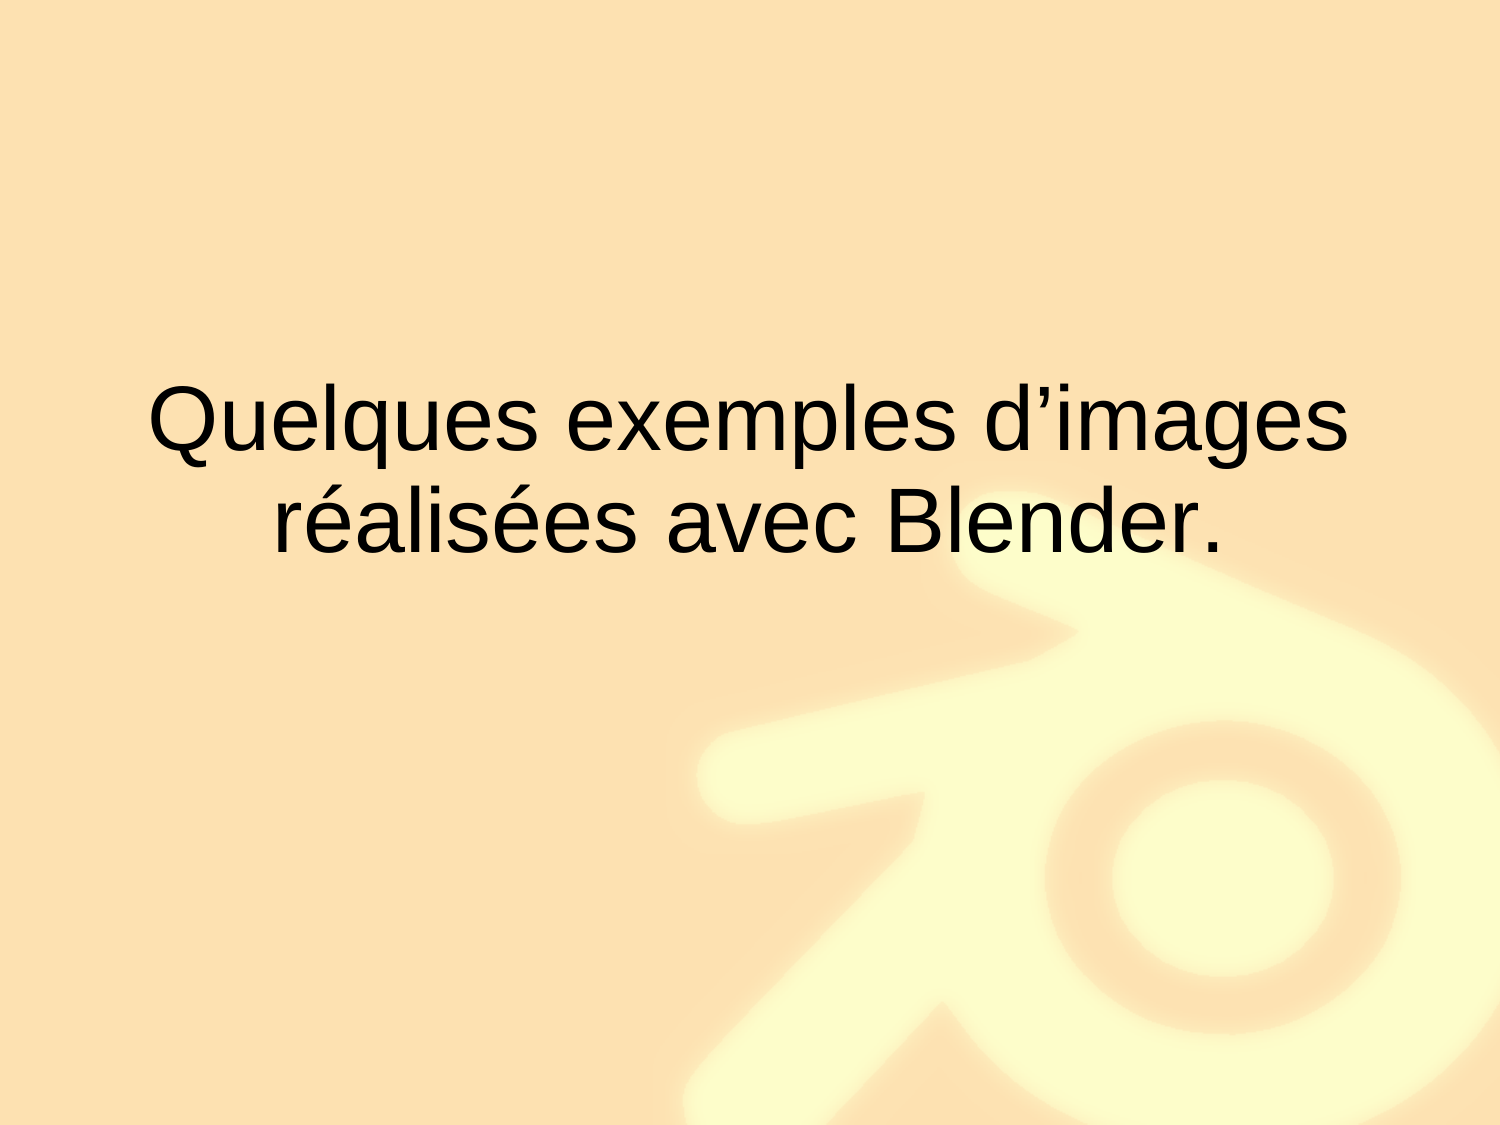

# Quelques exemples d’images réalisées avec Blender.